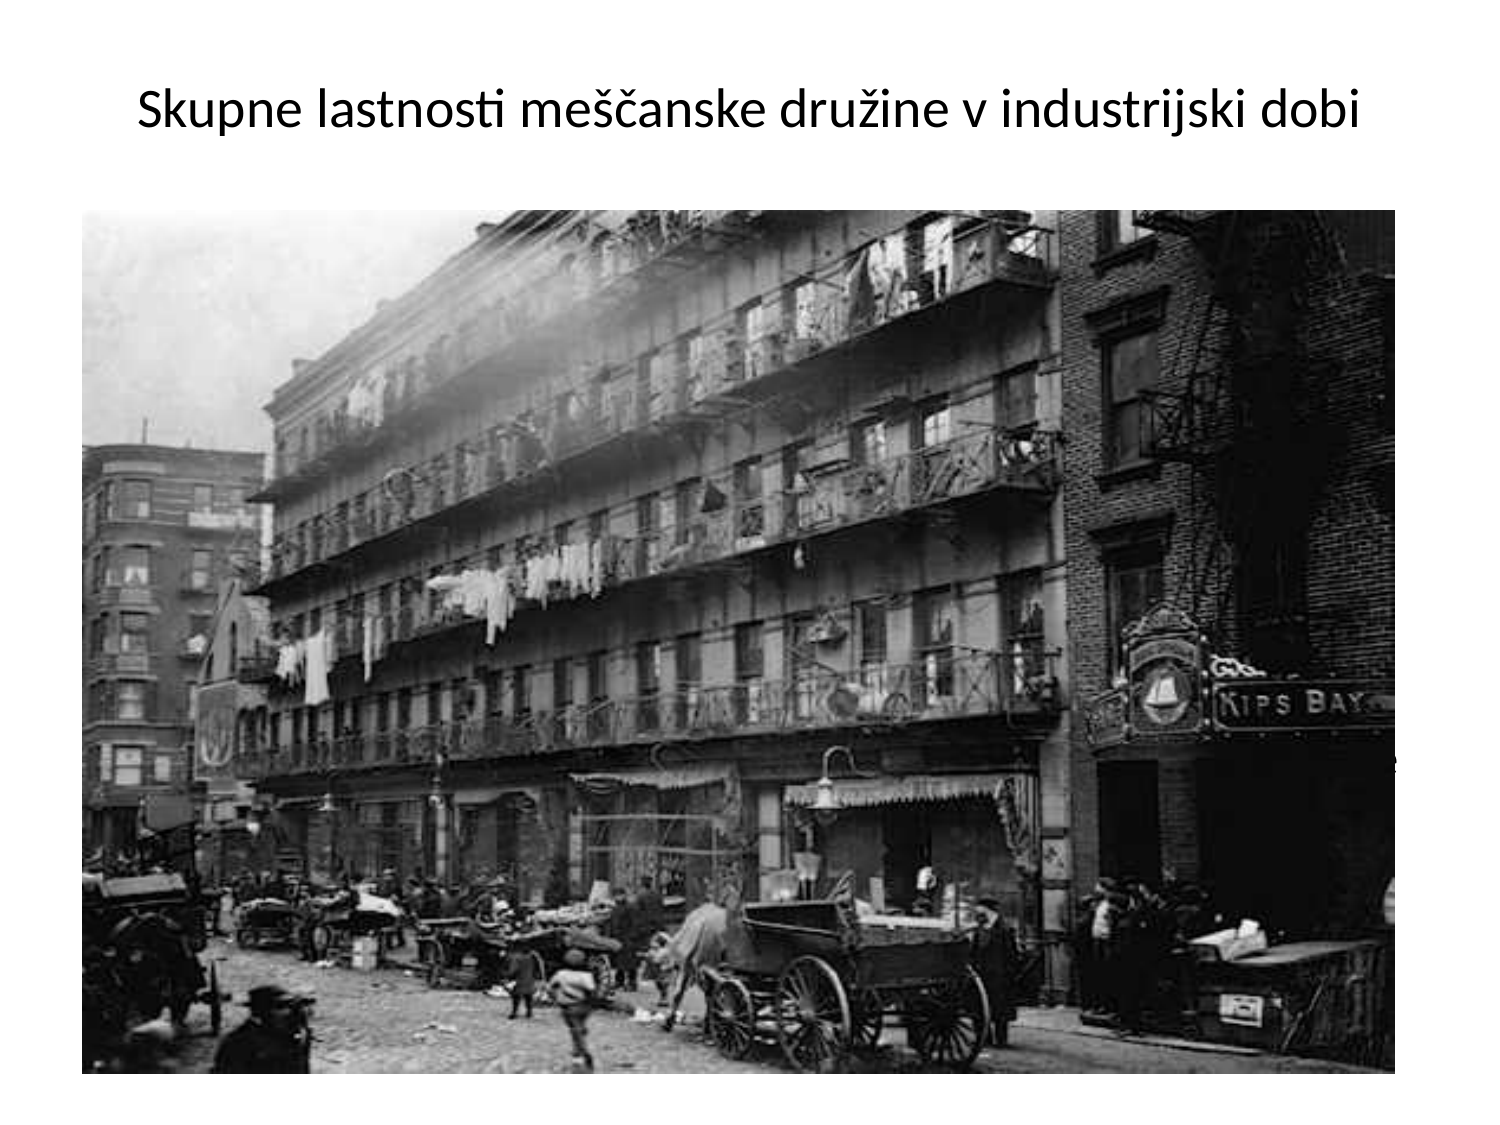

# Skupne lastnosti meščanske družine v industrijski dobi
ločitev delovnega mesta od stanovanja(ločitev zasebnega in delovnega življenja)
zaslužek meščanov je presegel najmanjšo mejo za preživetje
ločitev zasebnih prostorov v stanovanju(spalnica, otroška soba ločena od jedilnice)
s tem so pokazali moč in ugled družine
ločeni so bili tudi prostori za služkinje
Namesto”gospodarske skupnosti” je bilo meščanom vzor ljubeče zakonsko življenje(dom je predstavljal varno zavetje družine)
odgovornost staršev pri vzgoji otrok(potrebna izobrazba dečkov ter preskrba deklic za bodoče življenjegospodinjstvo)